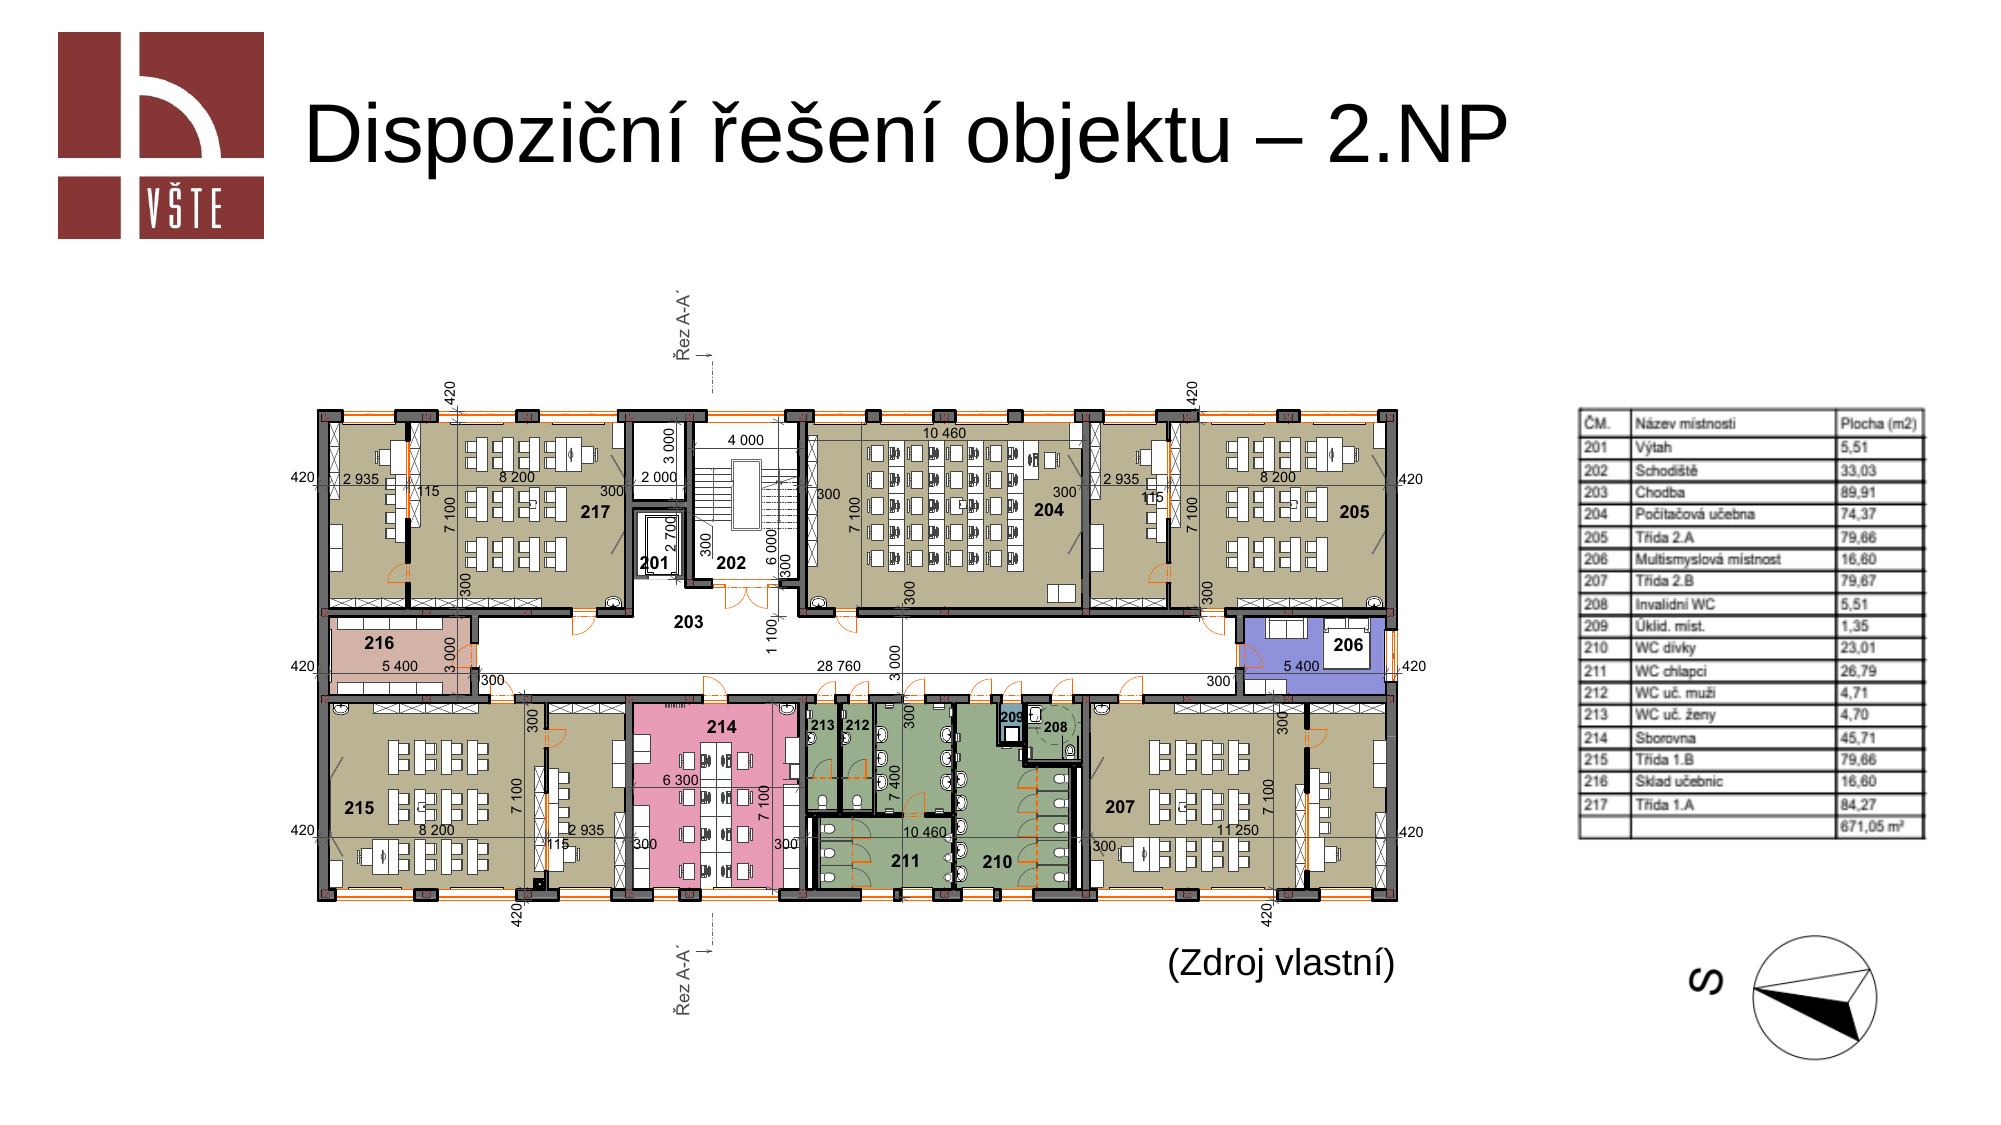

Dispoziční řešení objektu – 2.NP
(Zdroj vlastní)